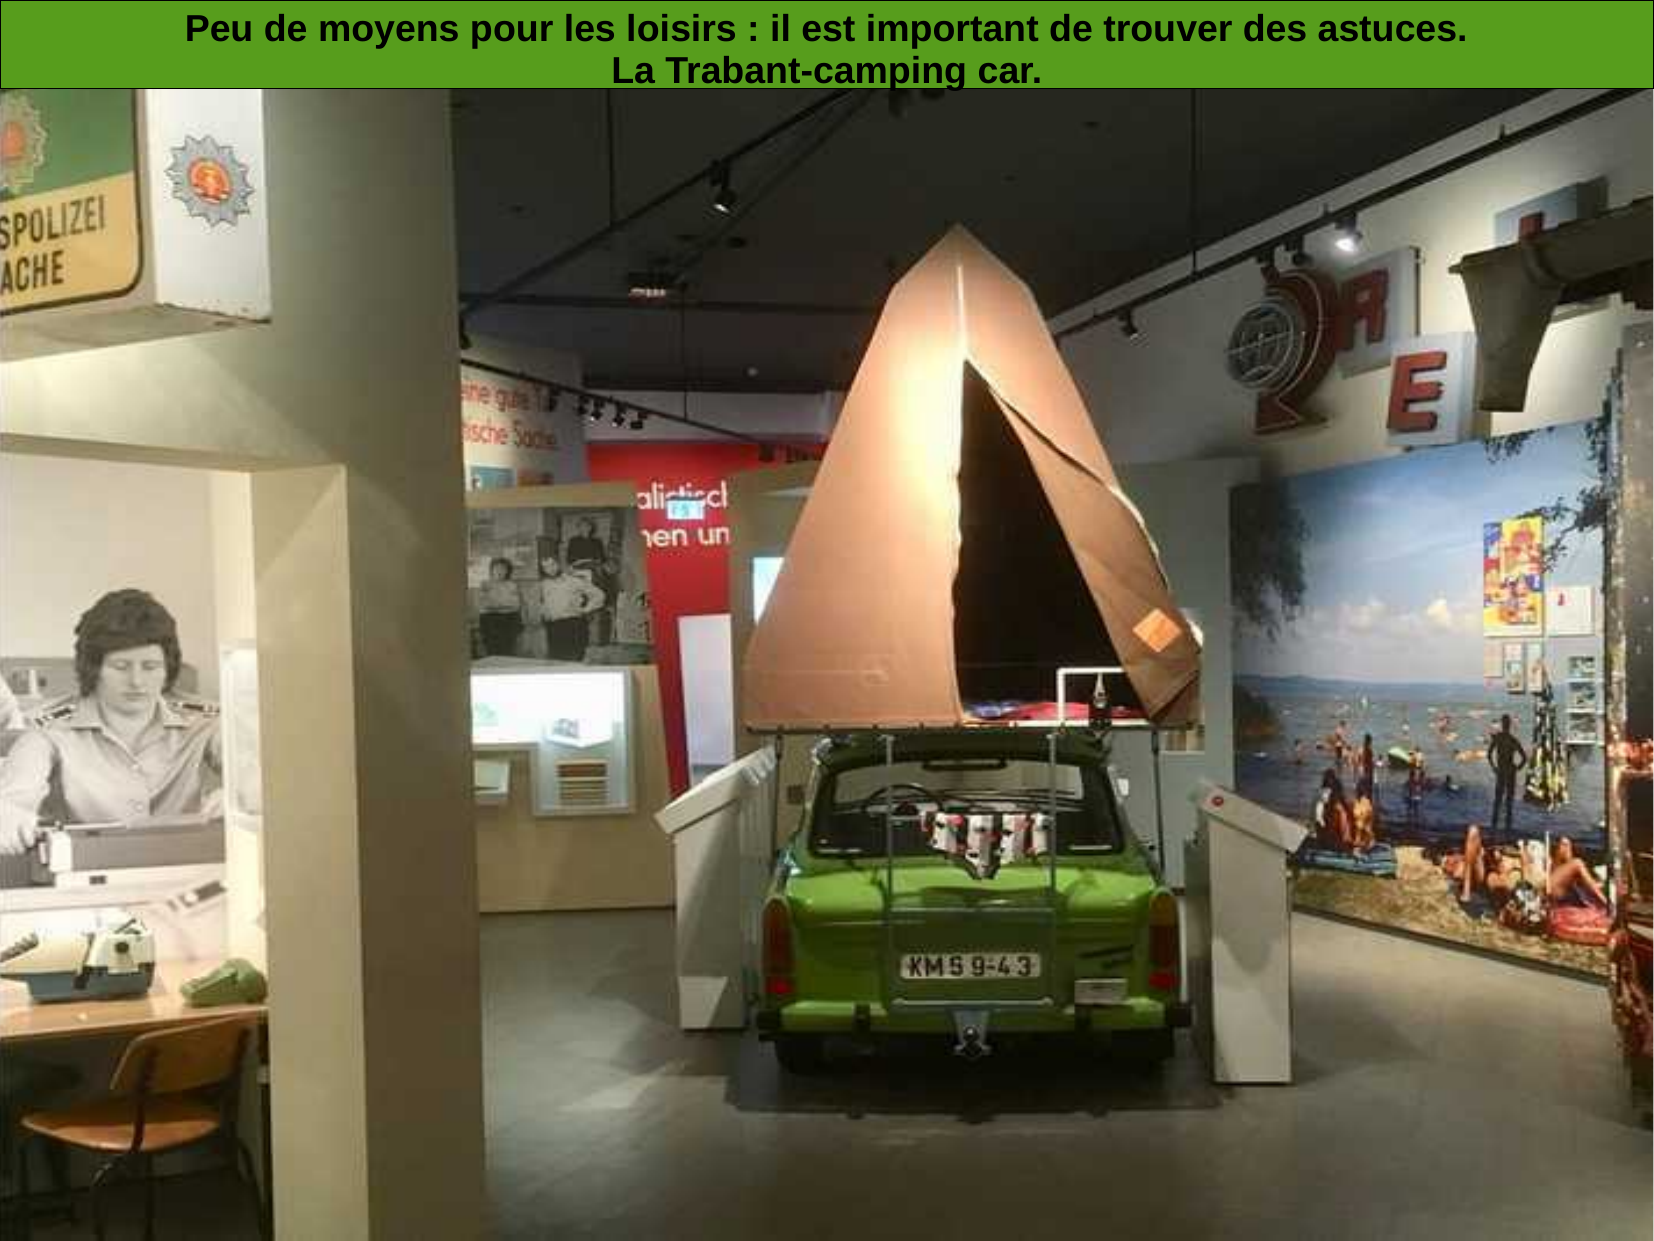

Peu de moyens pour les loisirs : il est important de trouver des astuces.
La Trabant-camping car.